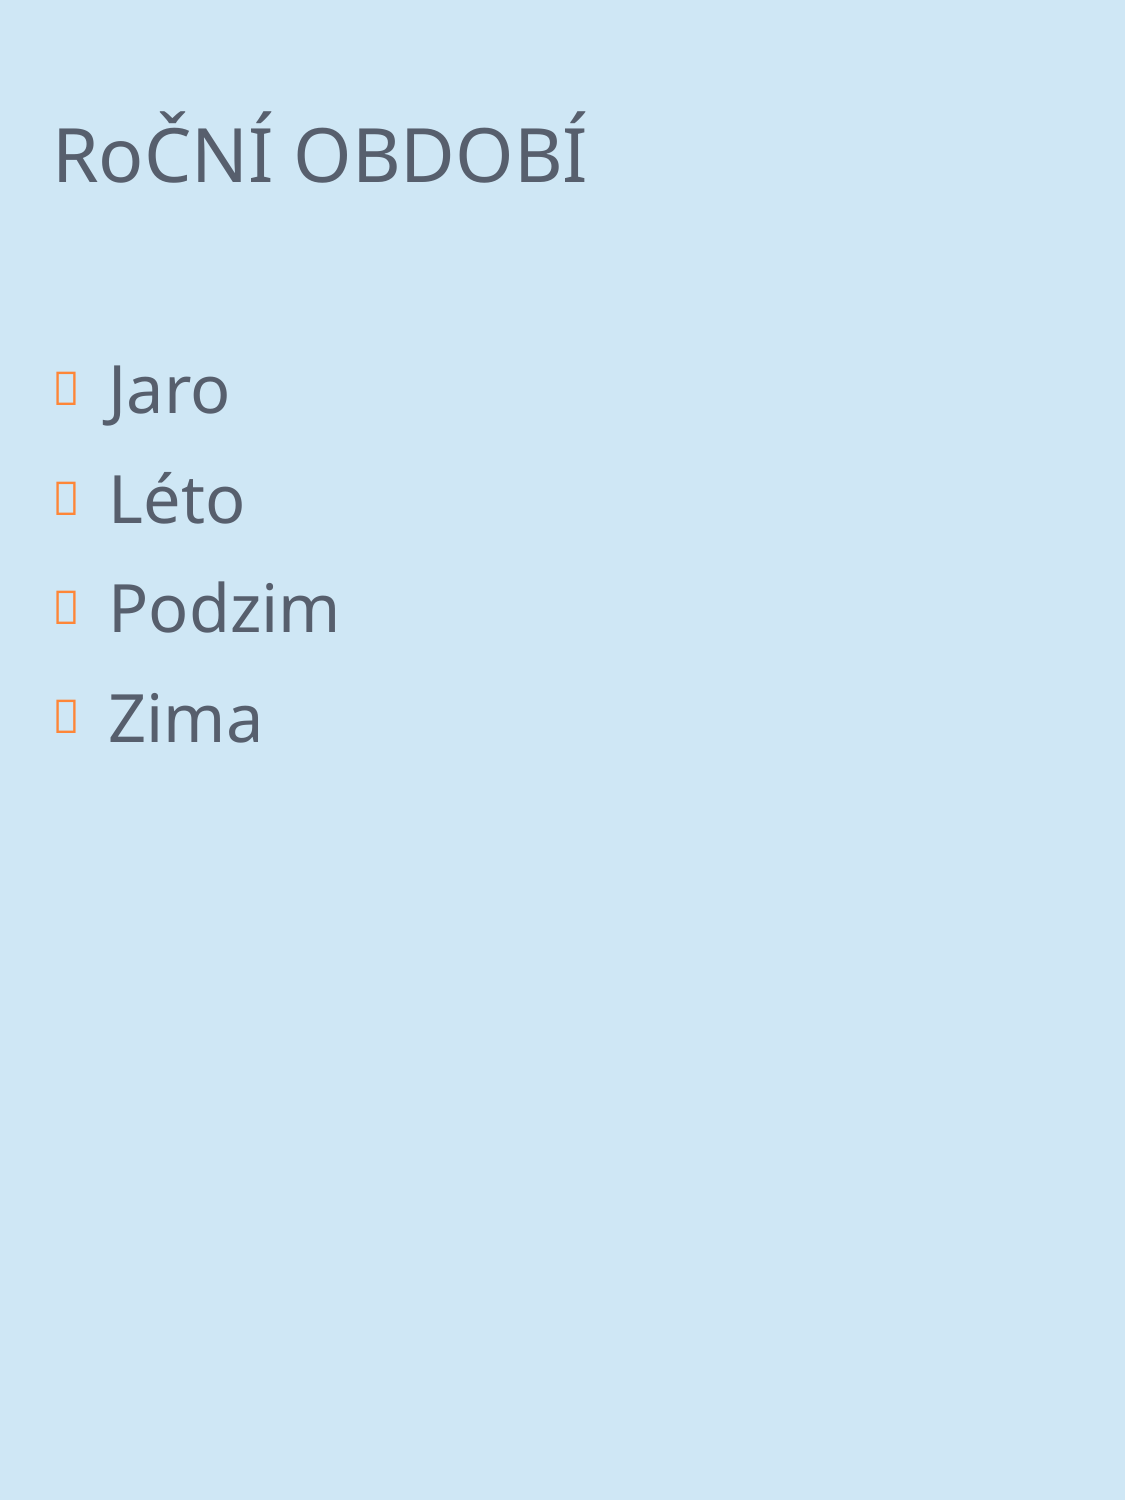

# RoČNÍ OBDOBÍ
Jaro
Léto
Podzim
Zima